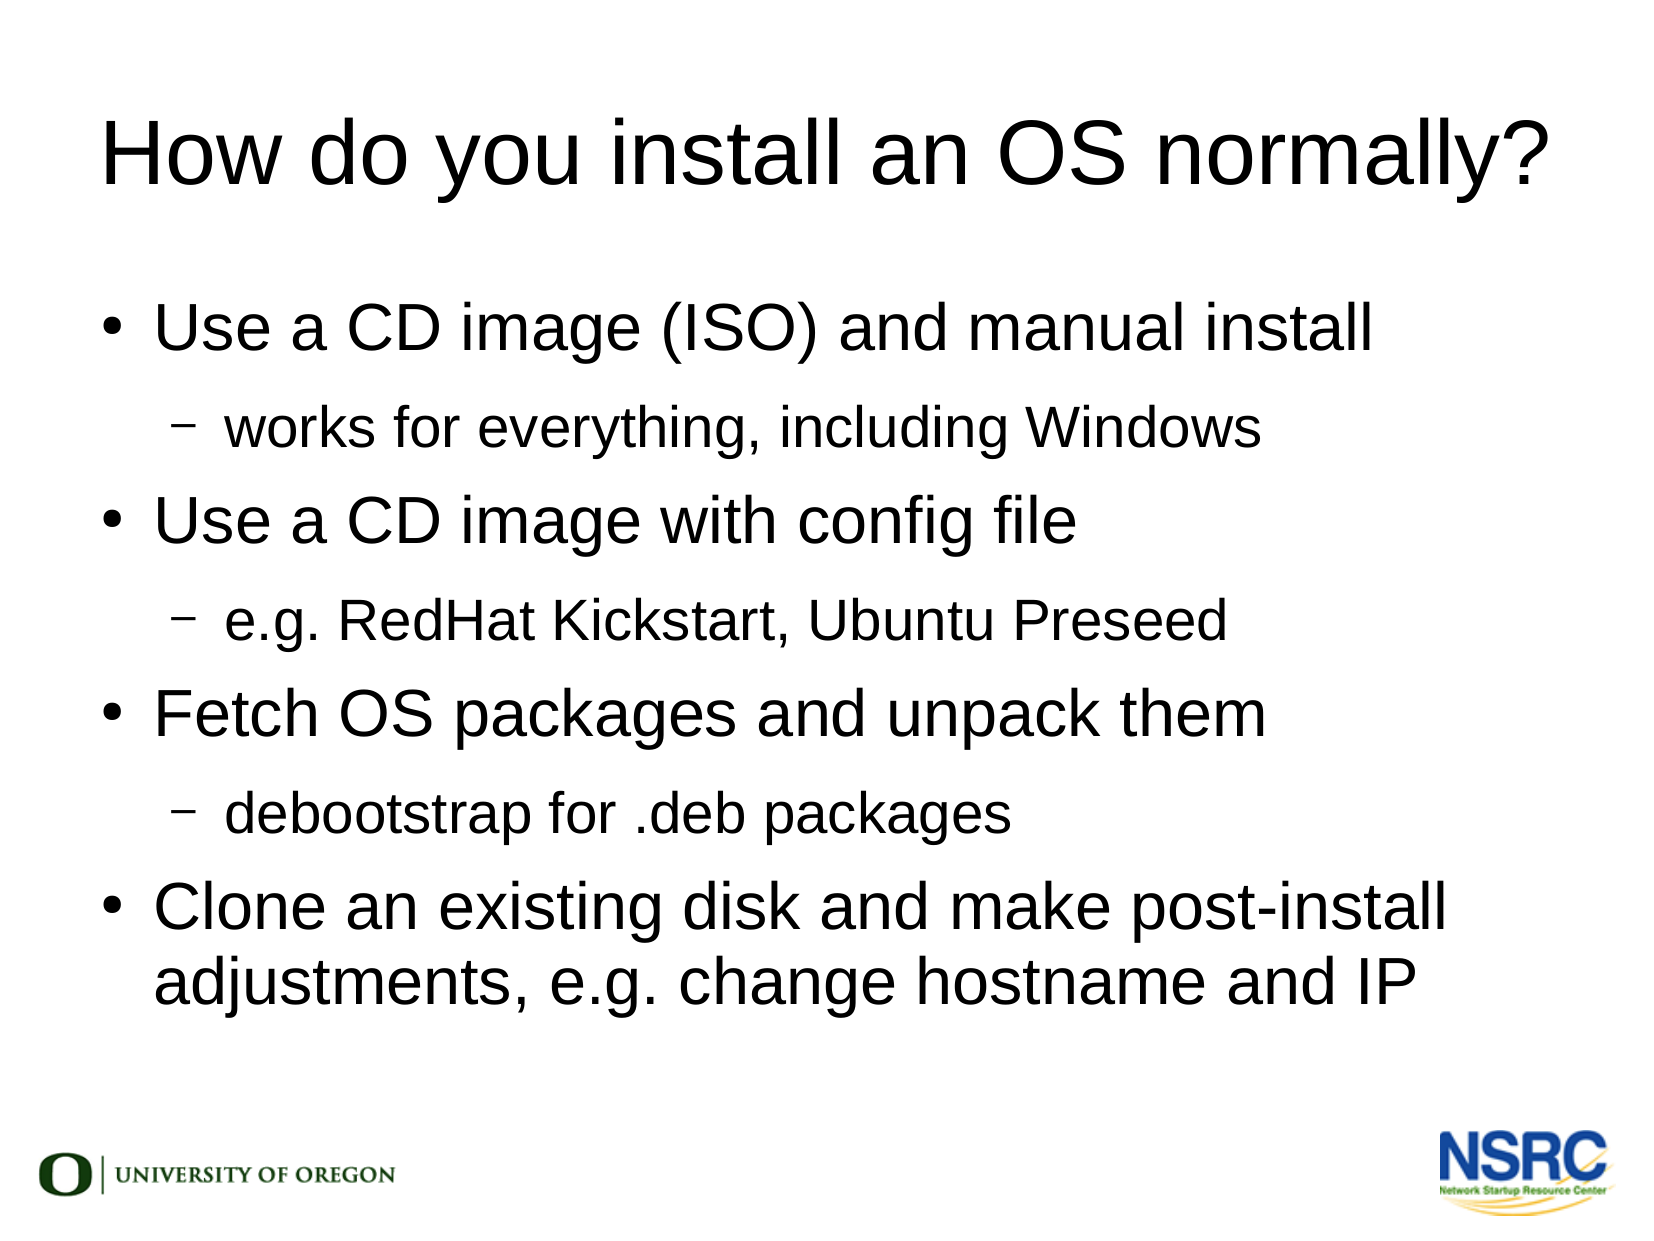

# How do you install an OS normally?
Use a CD image (ISO) and manual install
works for everything, including Windows
Use a CD image with config file
e.g. RedHat Kickstart, Ubuntu Preseed
Fetch OS packages and unpack them
debootstrap for .deb packages
Clone an existing disk and make post-install adjustments, e.g. change hostname and IP